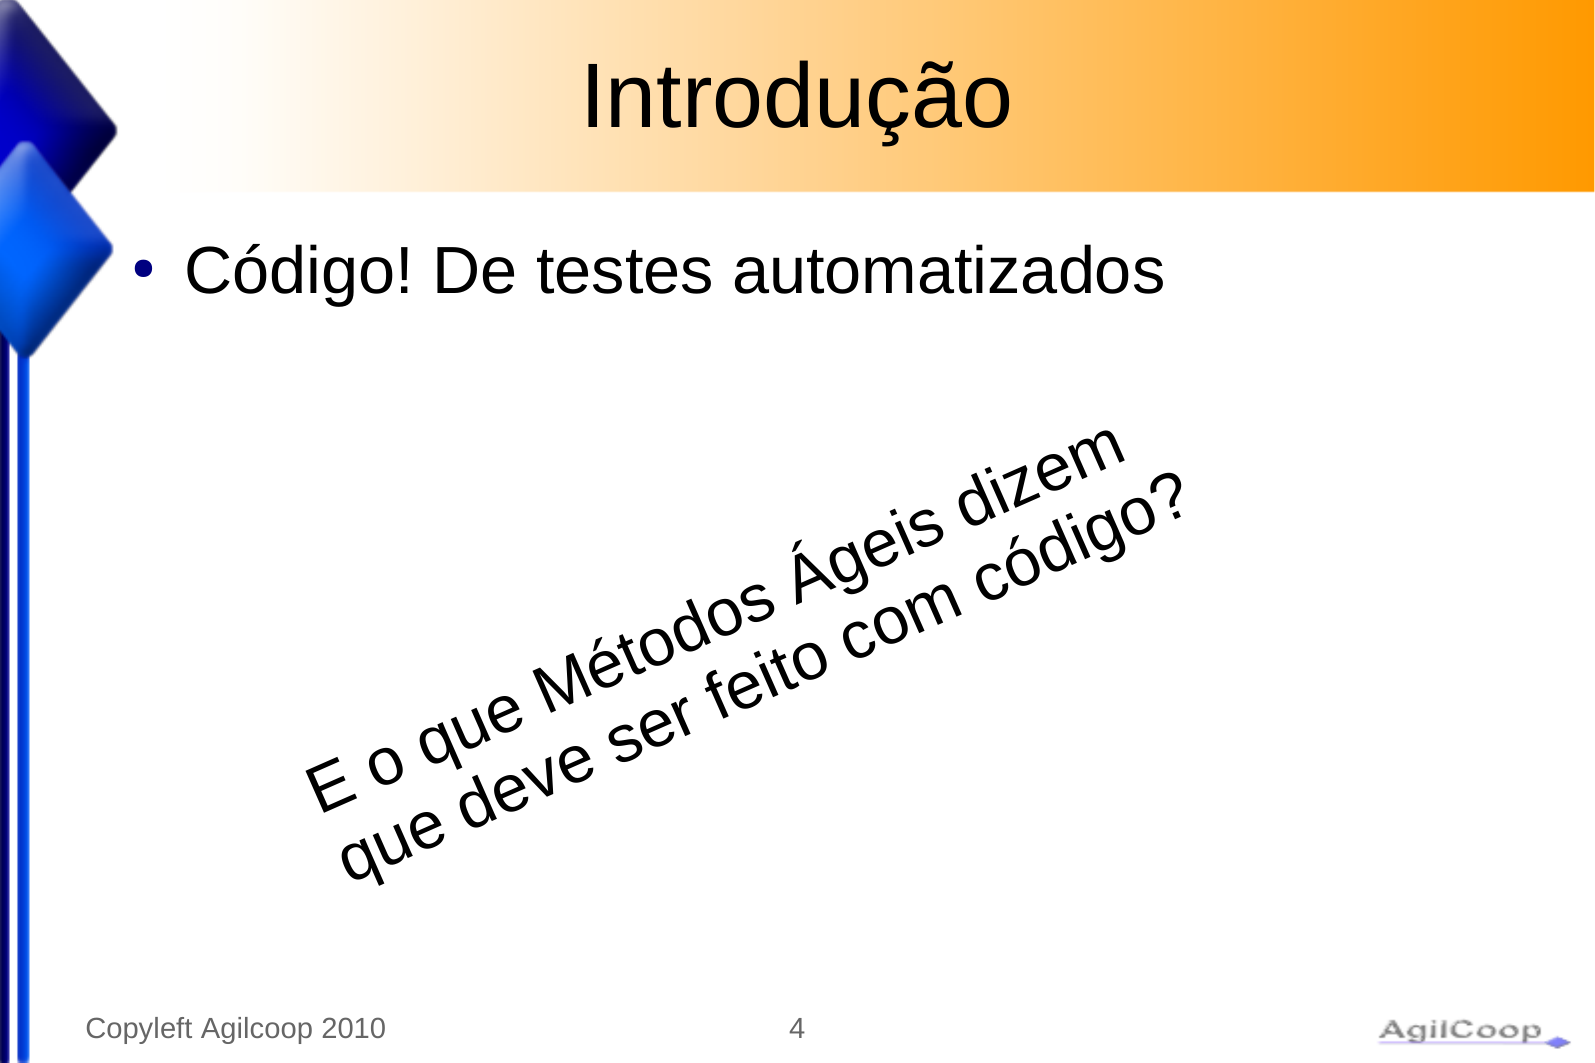

# Introdução
Código! De testes automatizados
E o que Métodos Ágeis dizem
que deve ser feito com código?
Copyleft Agilcoop 2010
4